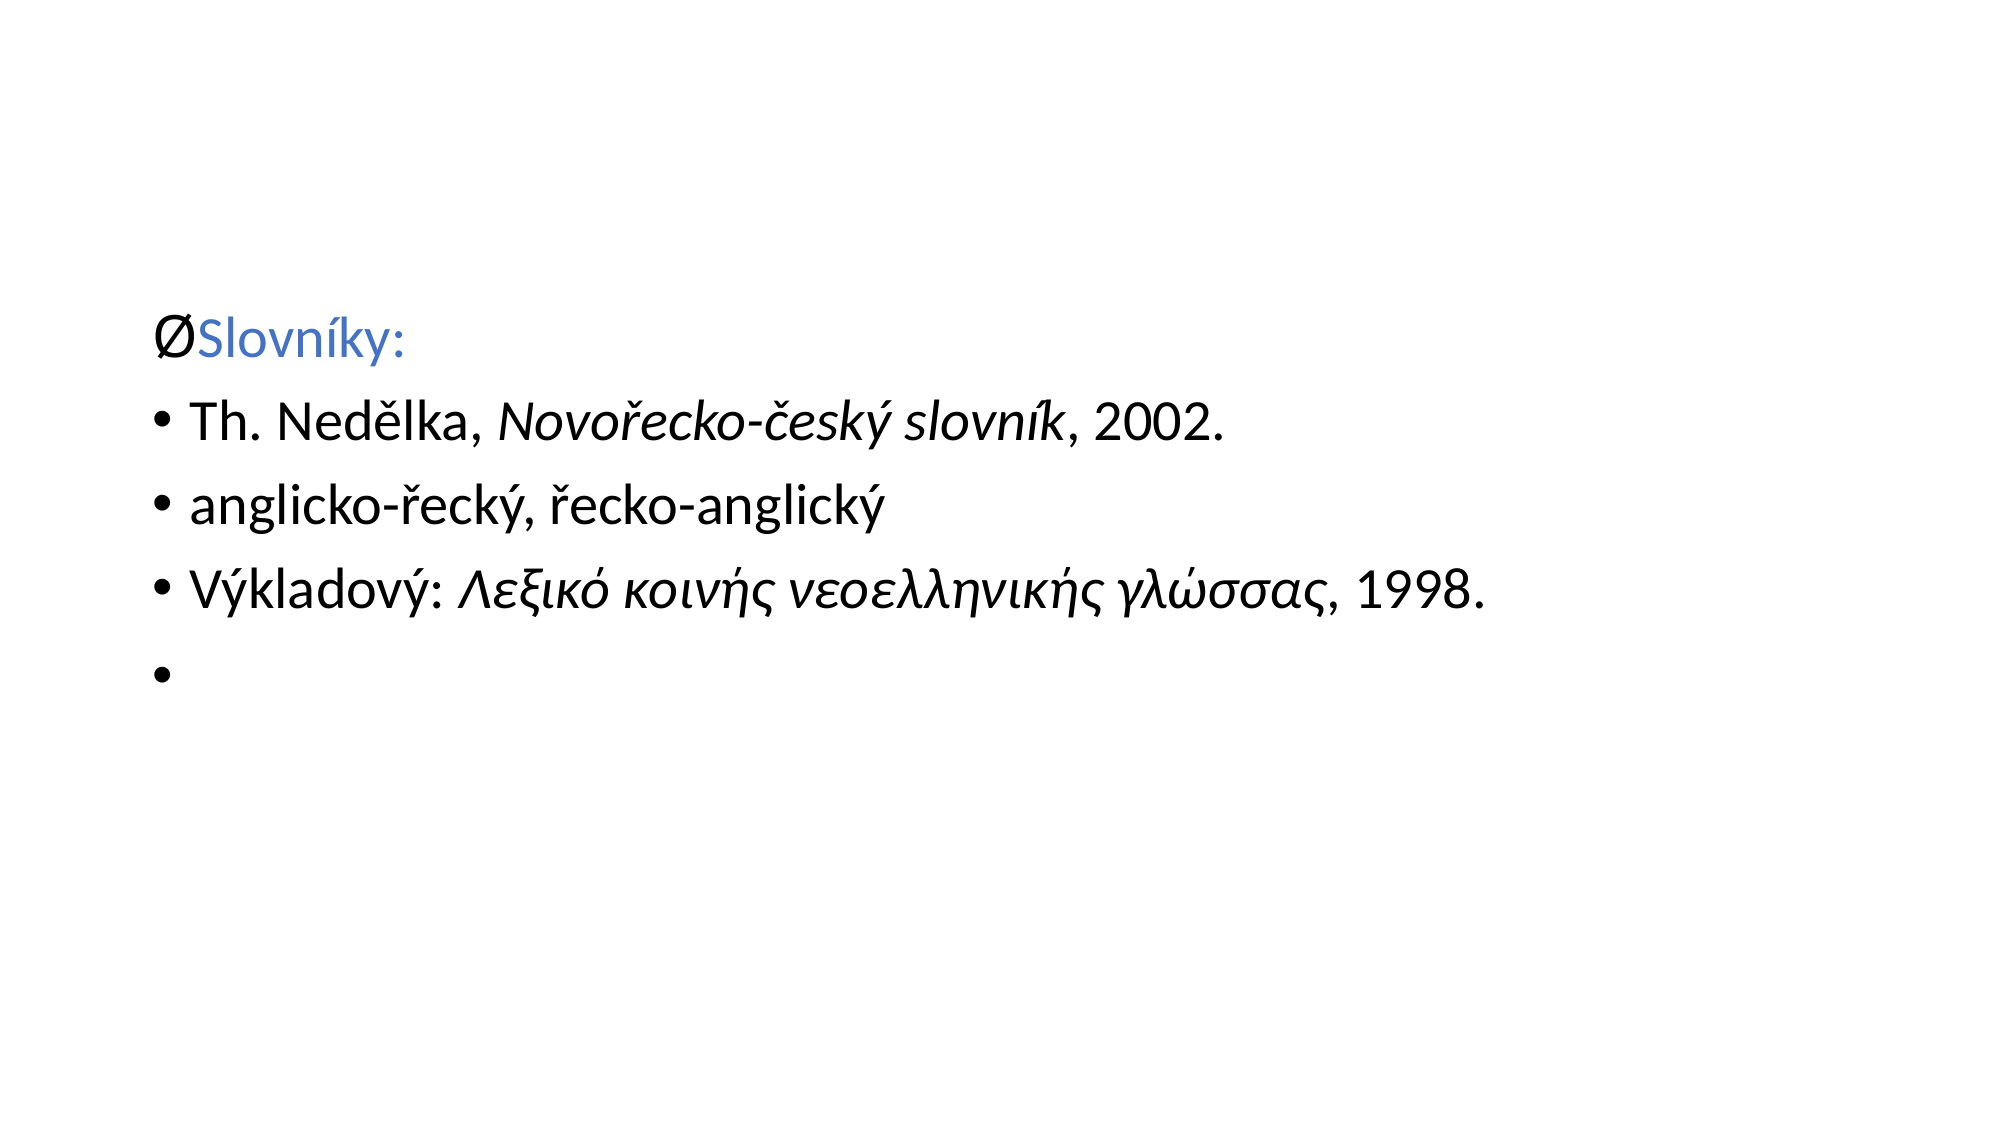

#
Slovníky:
Th. Nedělka, Novořecko-český slovník, 2002.
anglicko-řecký, řecko-anglický
Výkladový: Λεξικό κοινής νεοελληνικής γλώσσας, 1998.